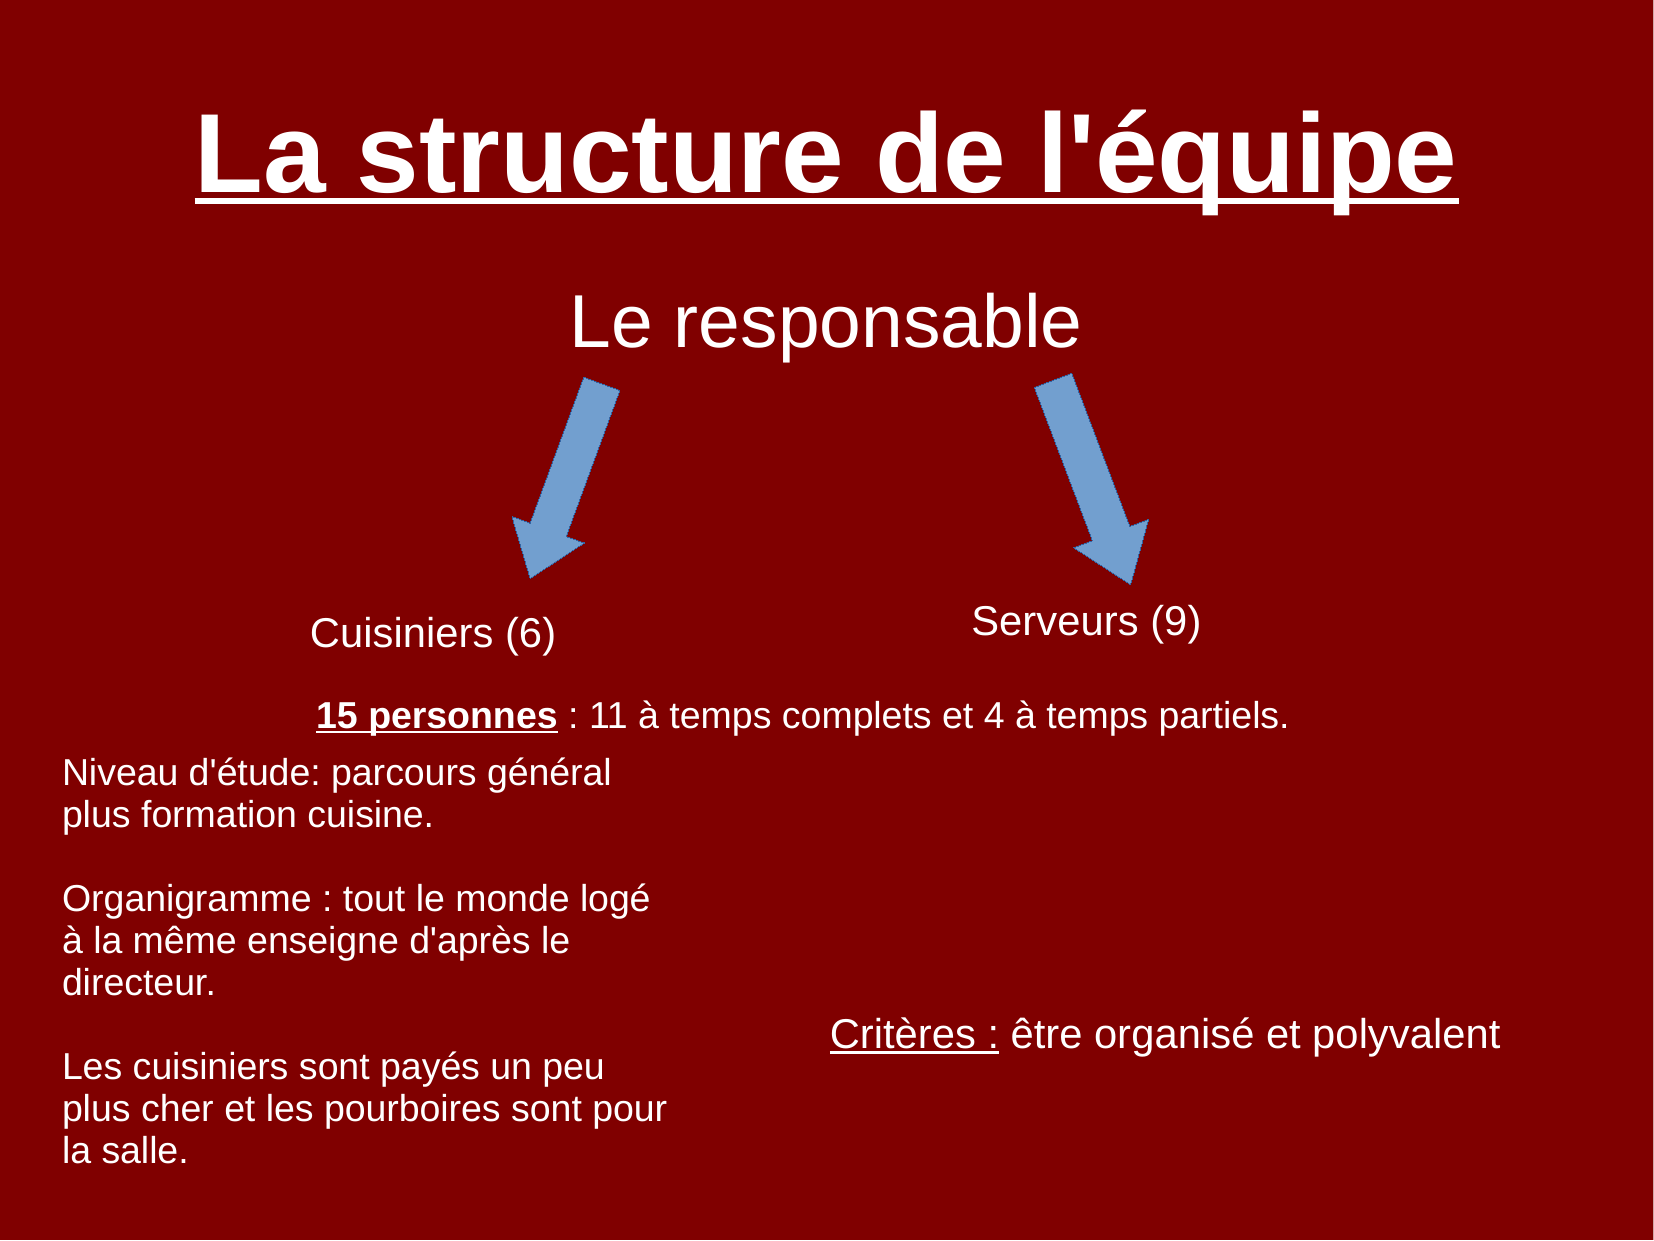

# La structure de l'équipe
Le responsable
Serveurs (9)
Cuisiniers (6)
15 personnes : 11 à temps complets et 4 à temps partiels.
Niveau d'étude: parcours général plus formation cuisine.
Organigramme : tout le monde logé à la même enseigne d'après le directeur.
Les cuisiniers sont payés un peu plus cher et les pourboires sont pour la salle.
Critères : être organisé et polyvalent